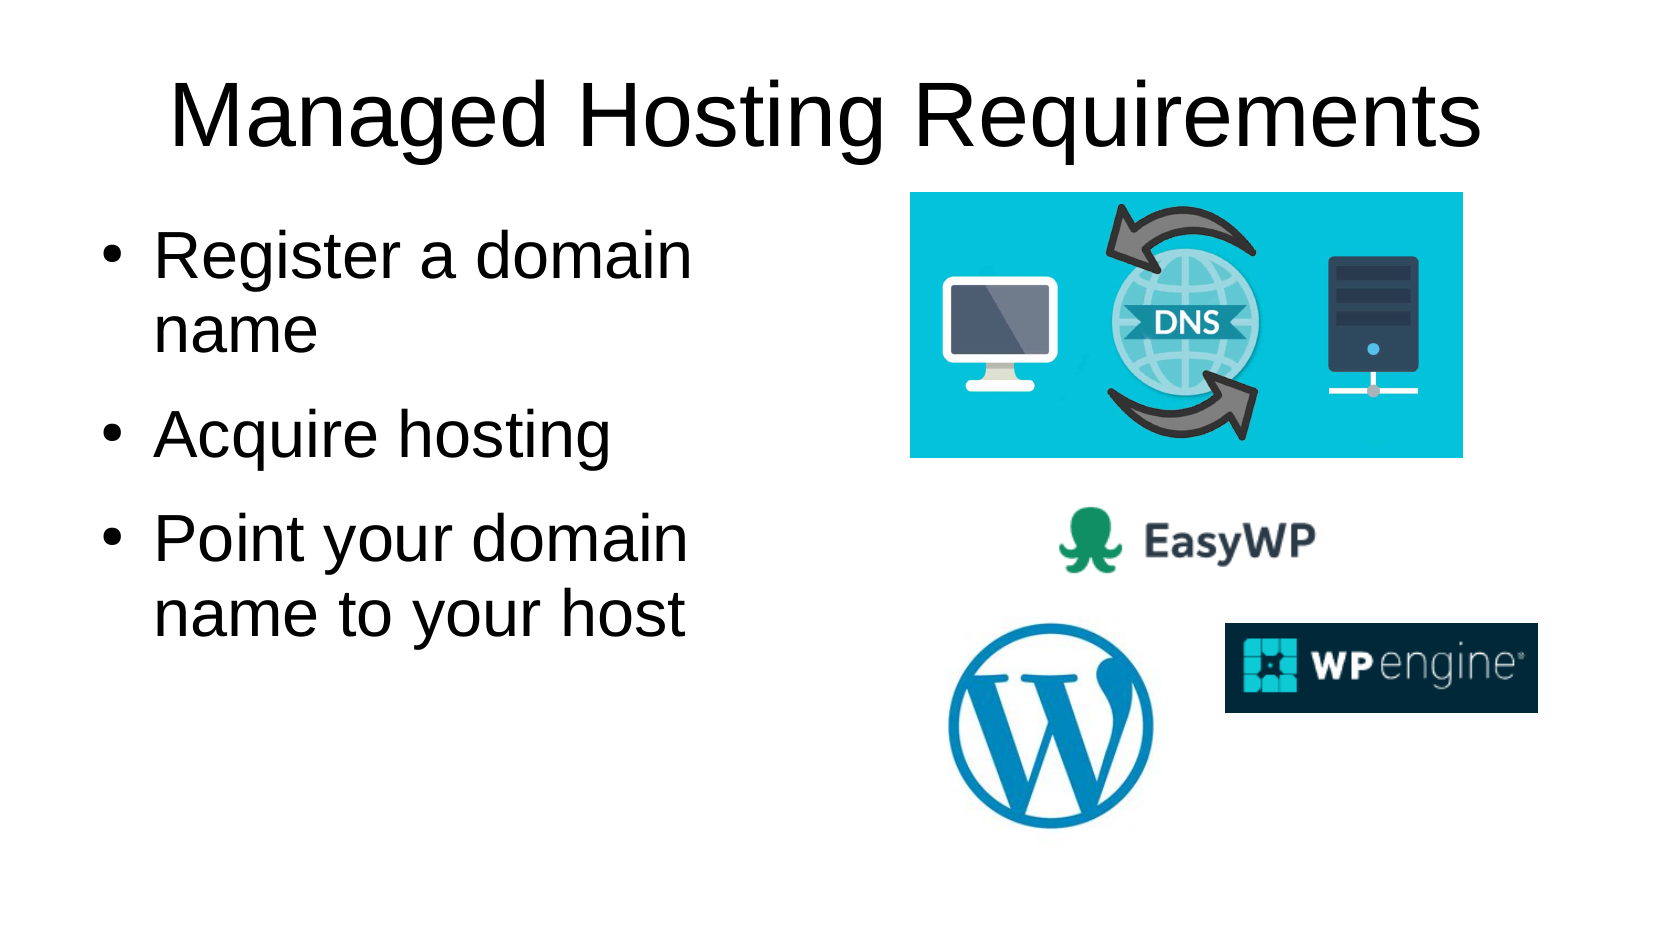

# Managed Hosting Requirements
Register a domain name
Acquire hosting
Point your domain name to your host